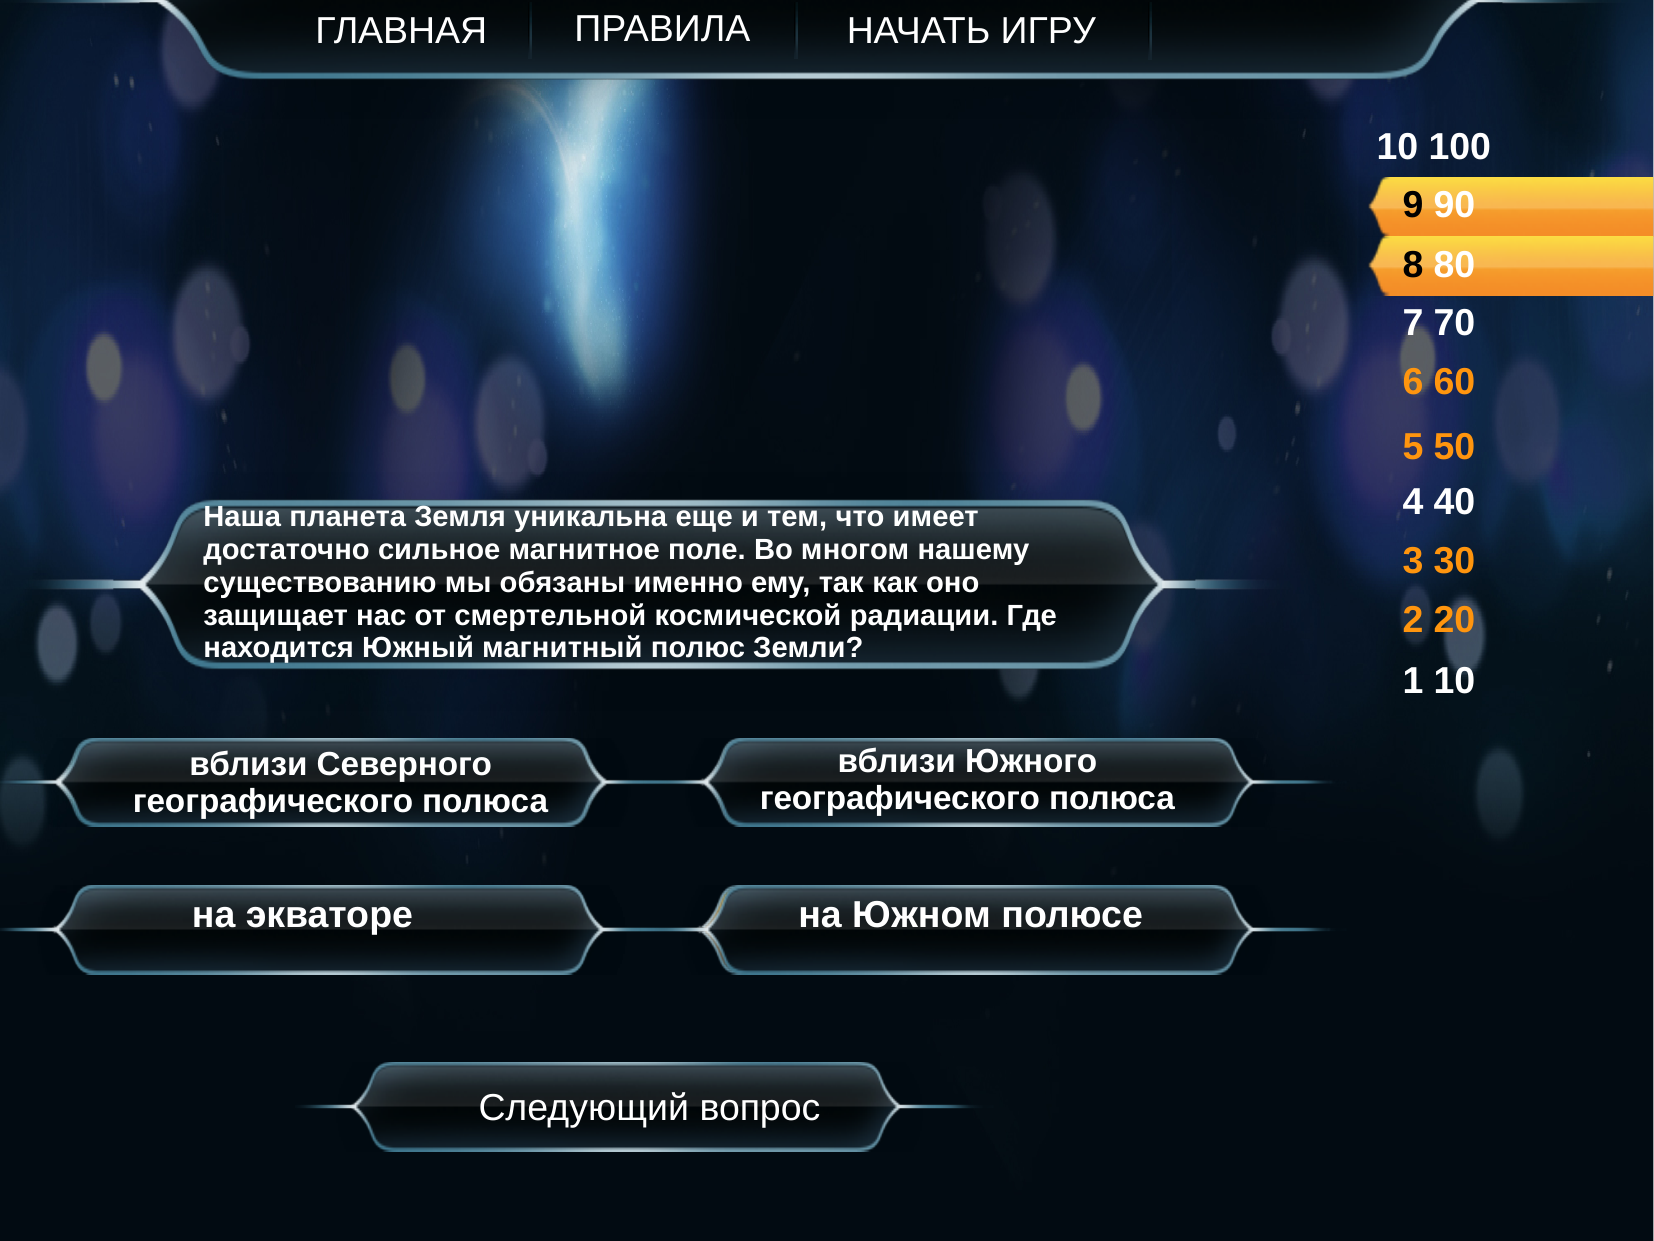

ПРАВИЛА
ГЛАВНАЯ
НАЧАТЬ ИГРУ
10 100
9 90
9 90
8 80
8 80
7 70
6 60
5 50
4 40
Наша планета Земля уникальна еще и тем, что имеет достаточно сильное магнитное поле. Во многом нашему существованию мы обязаны именно ему, так как оно защищает нас от смертельной космической радиации. Где находится Южный магнитный полюс Земли?
3 30
2 20
1 10
вблизи Южного географического полюса
вблизи Северного географического полюса
на экваторе
на Южном полюсе
Следующий вопрос